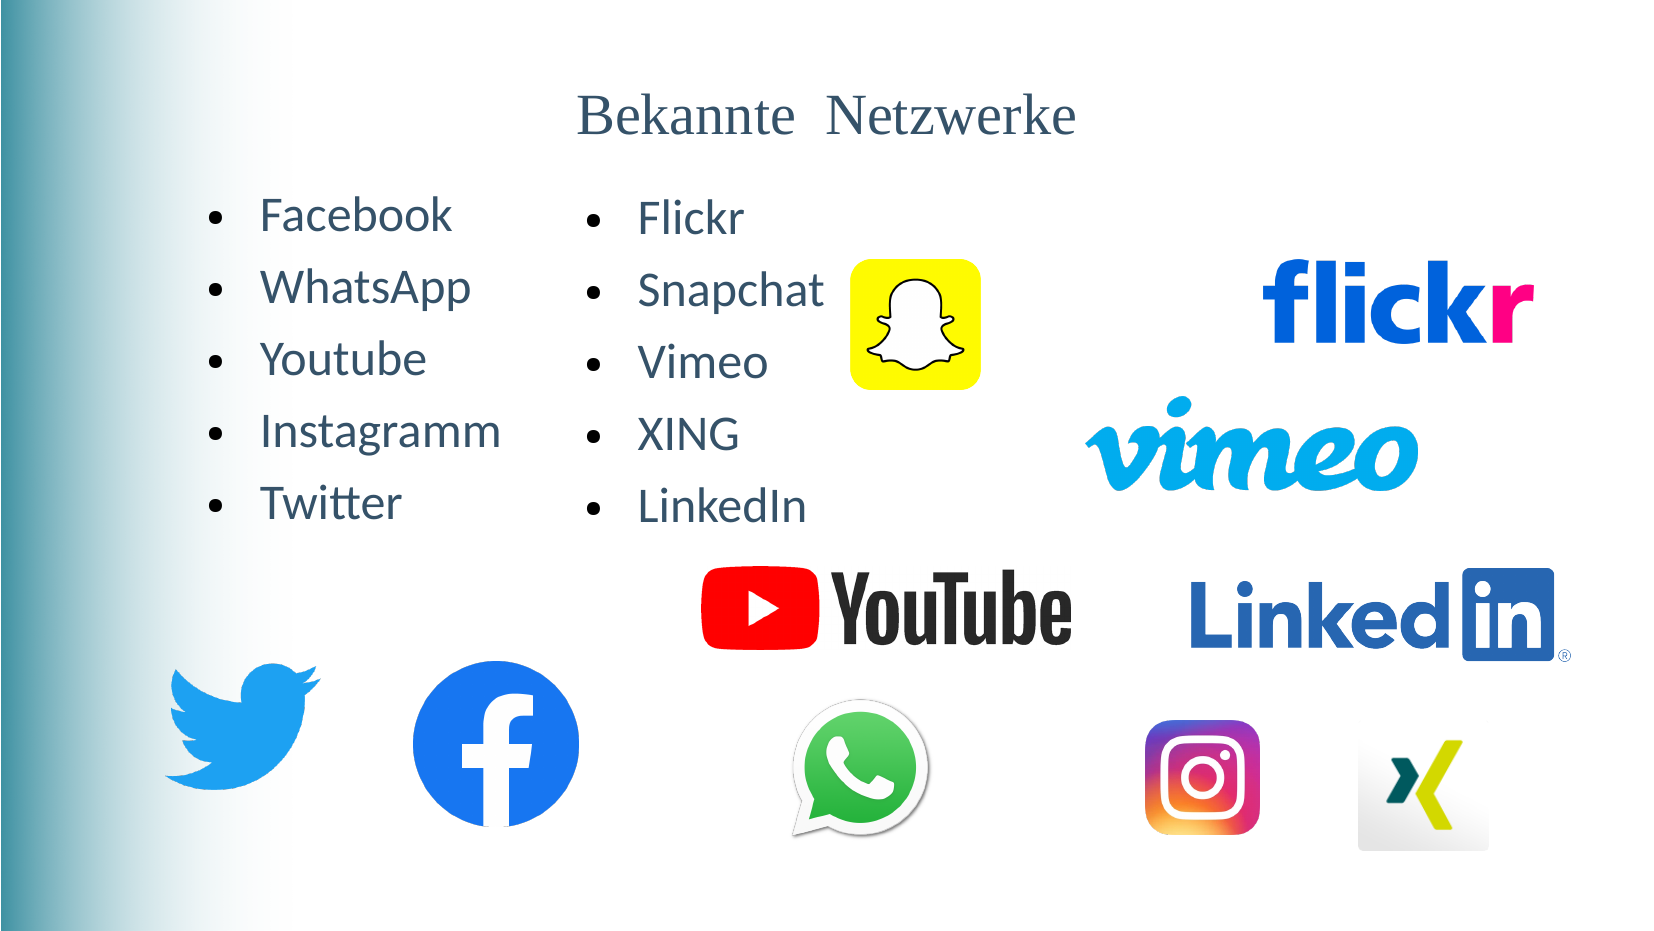

# Bekannte Netzwerke
Facebook
WhatsApp
Youtube
Instagramm
Twitter
Flickr
Snapchat
Vimeo
XING
LinkedIn